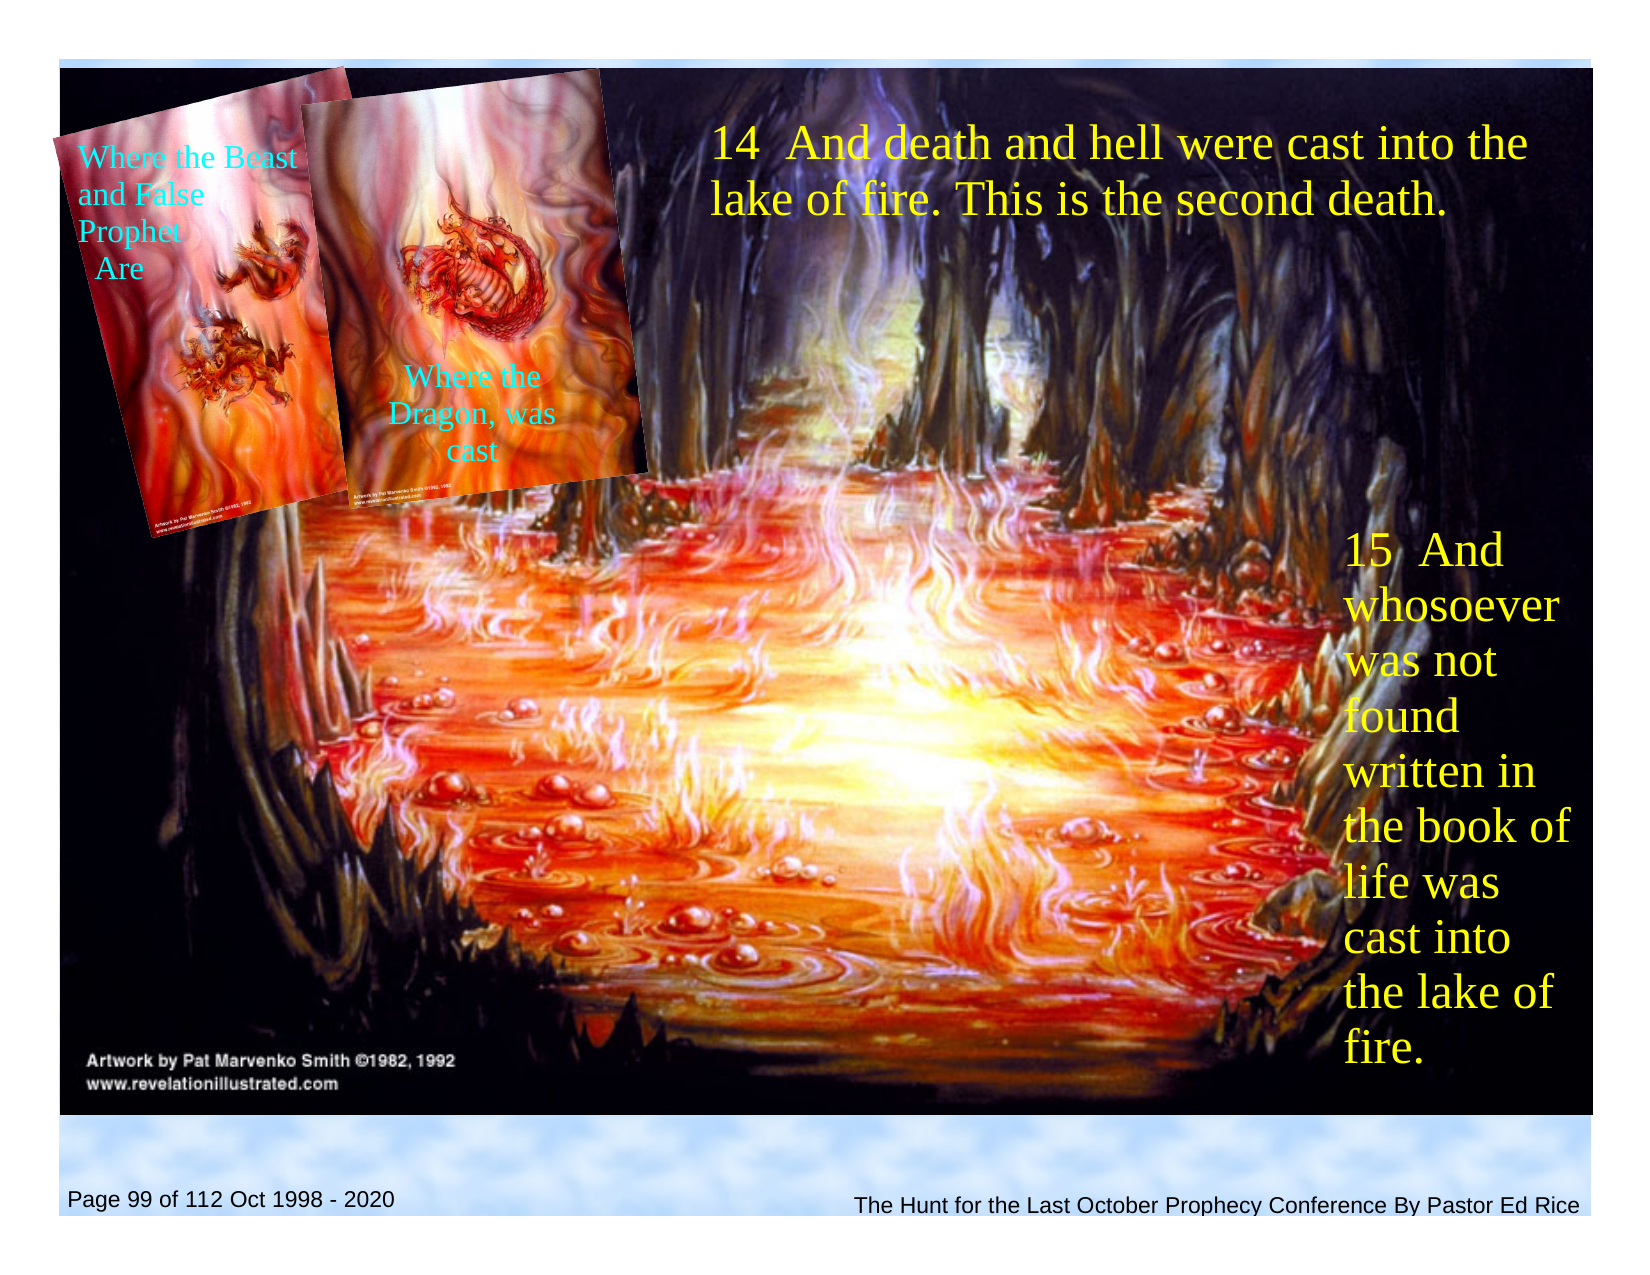

14 And death and hell were cast into the lake of fire. This is the second death.
Where the Beast and False Prophet
 Are
Where the Dragon, was cast
15 And whosoever was not found written in the book of life was cast into the lake of fire.